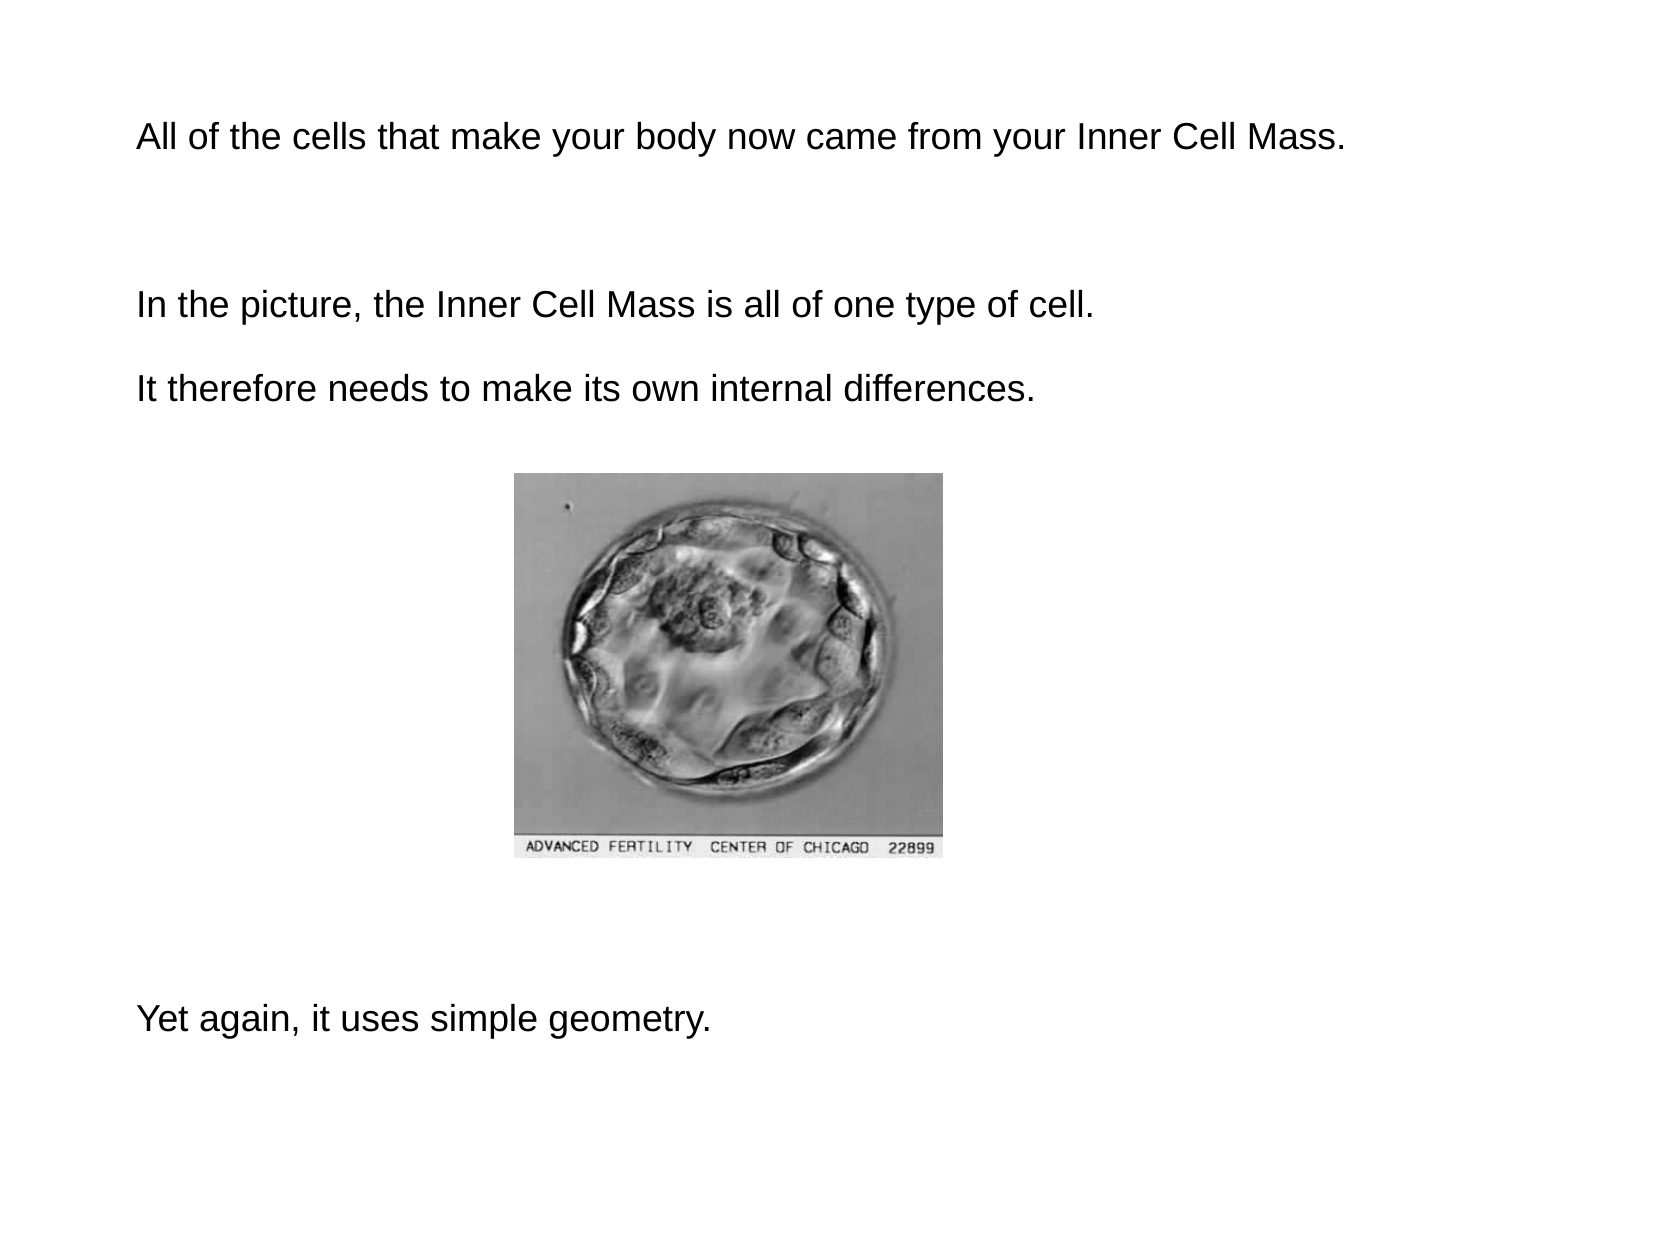

All of the cells that make your body now came from your Inner Cell Mass.
In the picture, the Inner Cell Mass is all of one type of cell.
It therefore needs to make its own internal differences.
Yet again, it uses simple geometry.